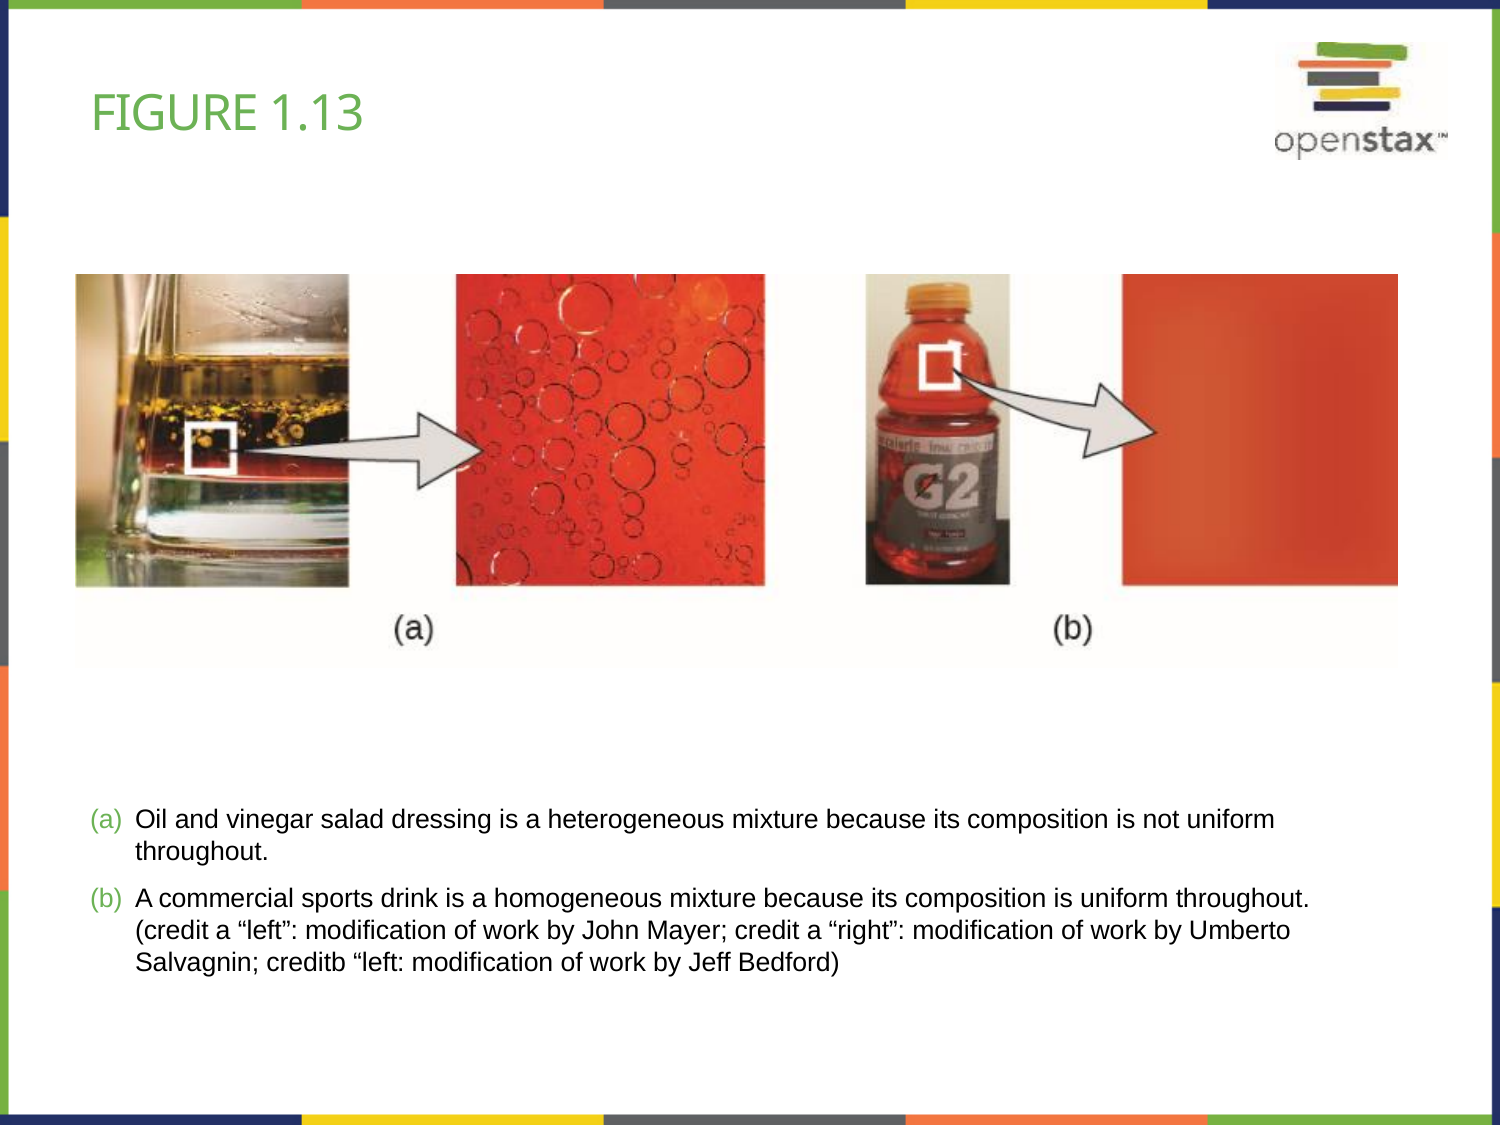

# Figure 1.13
Oil and vinegar salad dressing is a heterogeneous mixture because its composition is not uniform throughout.
A commercial sports drink is a homogeneous mixture because its composition is uniform throughout. (credit a “left”: modification of work by John Mayer; credit a “right”: modification of work by Umberto Salvagnin; creditb “left: modification of work by Jeff Bedford)